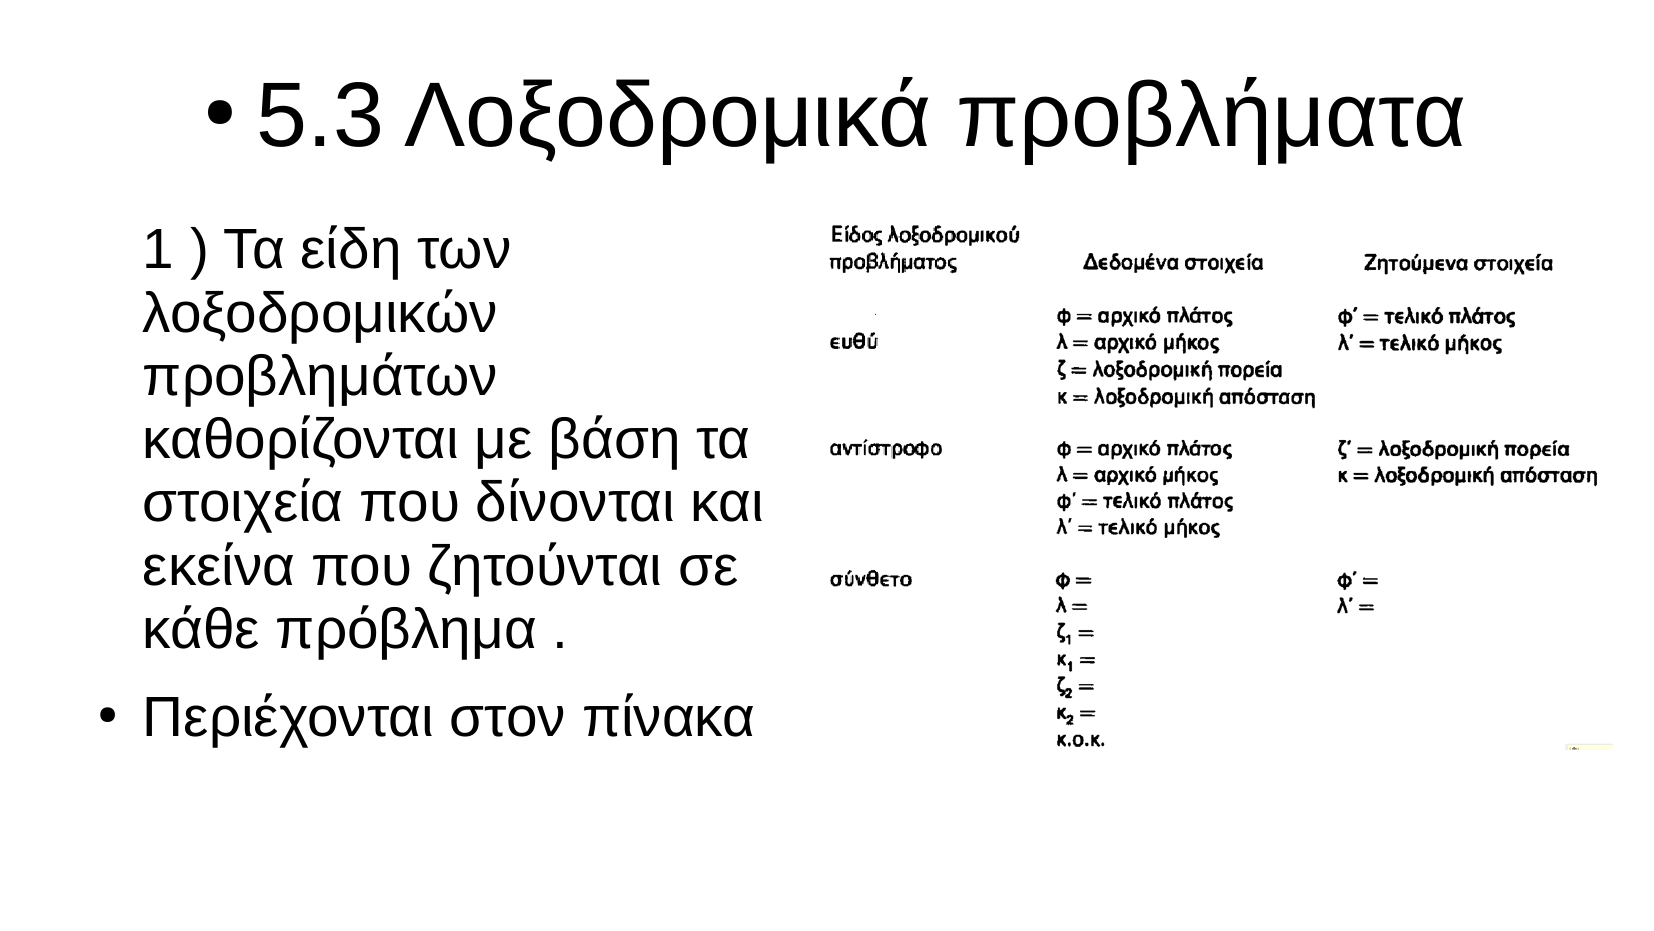

# 5.3 Λοξοδρομικά προβλήματα
1 ) Τα είδη των λοξοδρομικών προβλημάτων καθορίζονται με βάση τα στοιχεία που δίνονται και εκείνα που ζητούνται σε κάθε πρόβλημα .
Περιέχονται στον πίνακα